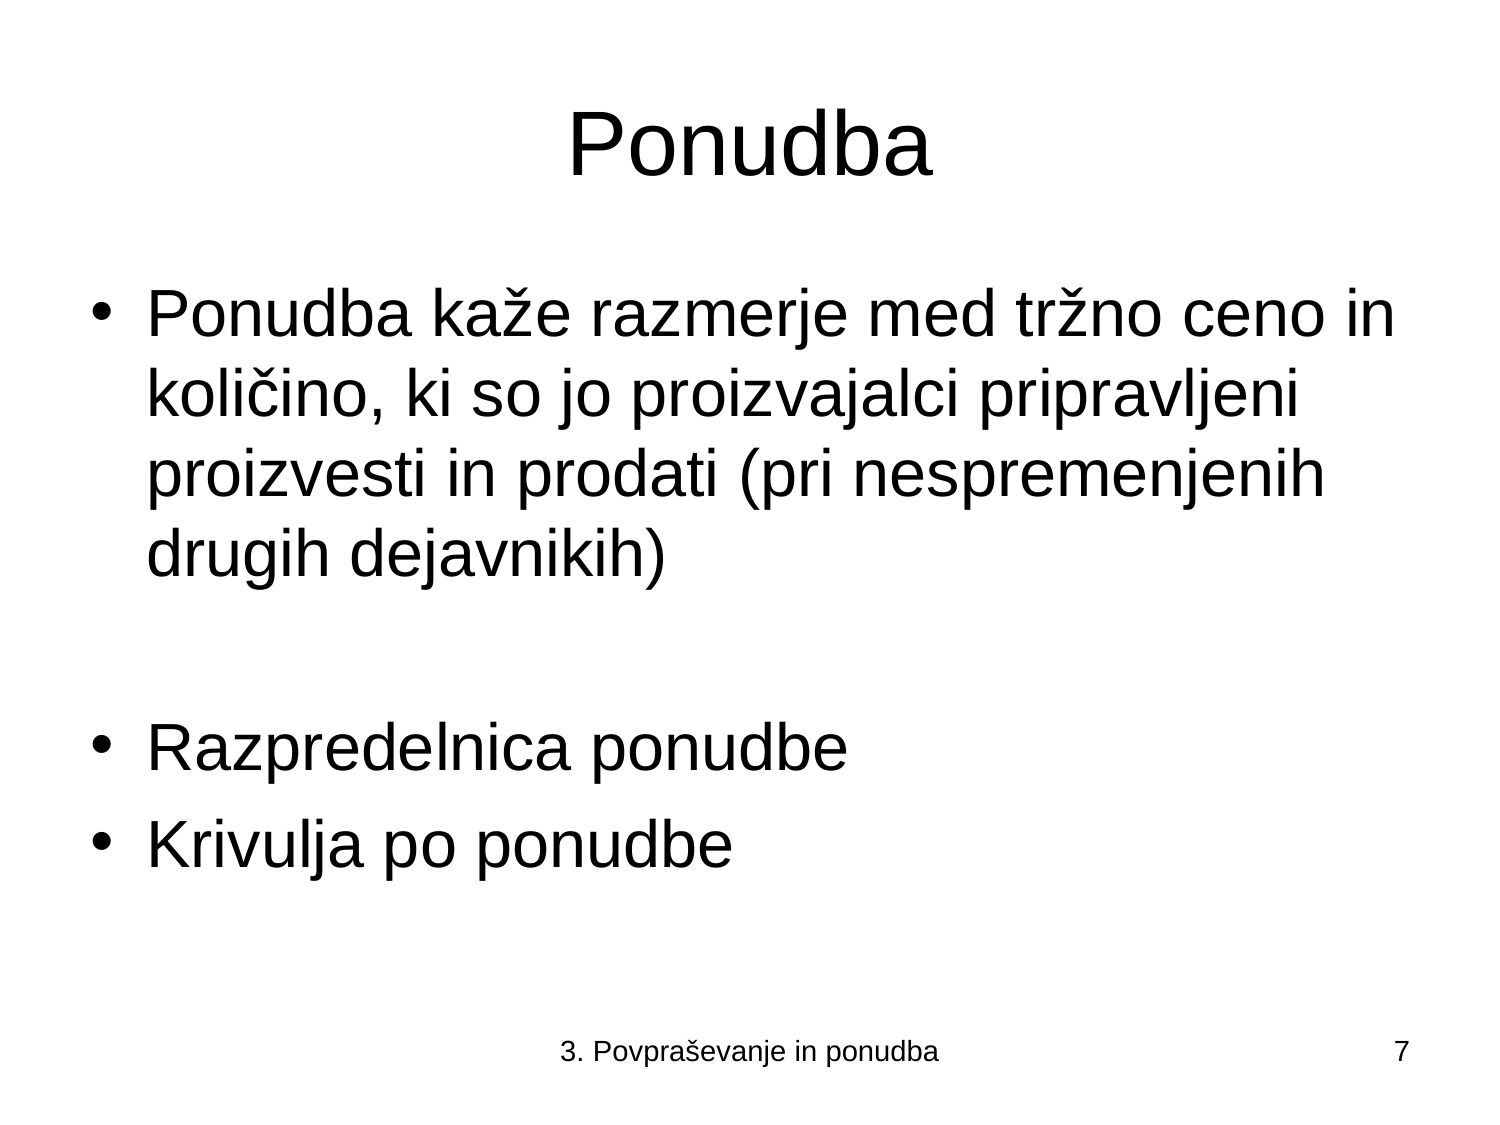

# Ponudba
Ponudba kaže razmerje med tržno ceno in količino, ki so jo proizvajalci pripravljeni proizvesti in prodati (pri nespremenjenih drugih dejavnikih)
Razpredelnica ponudbe
Krivulja po ponudbe
3. Povpraševanje in ponudba